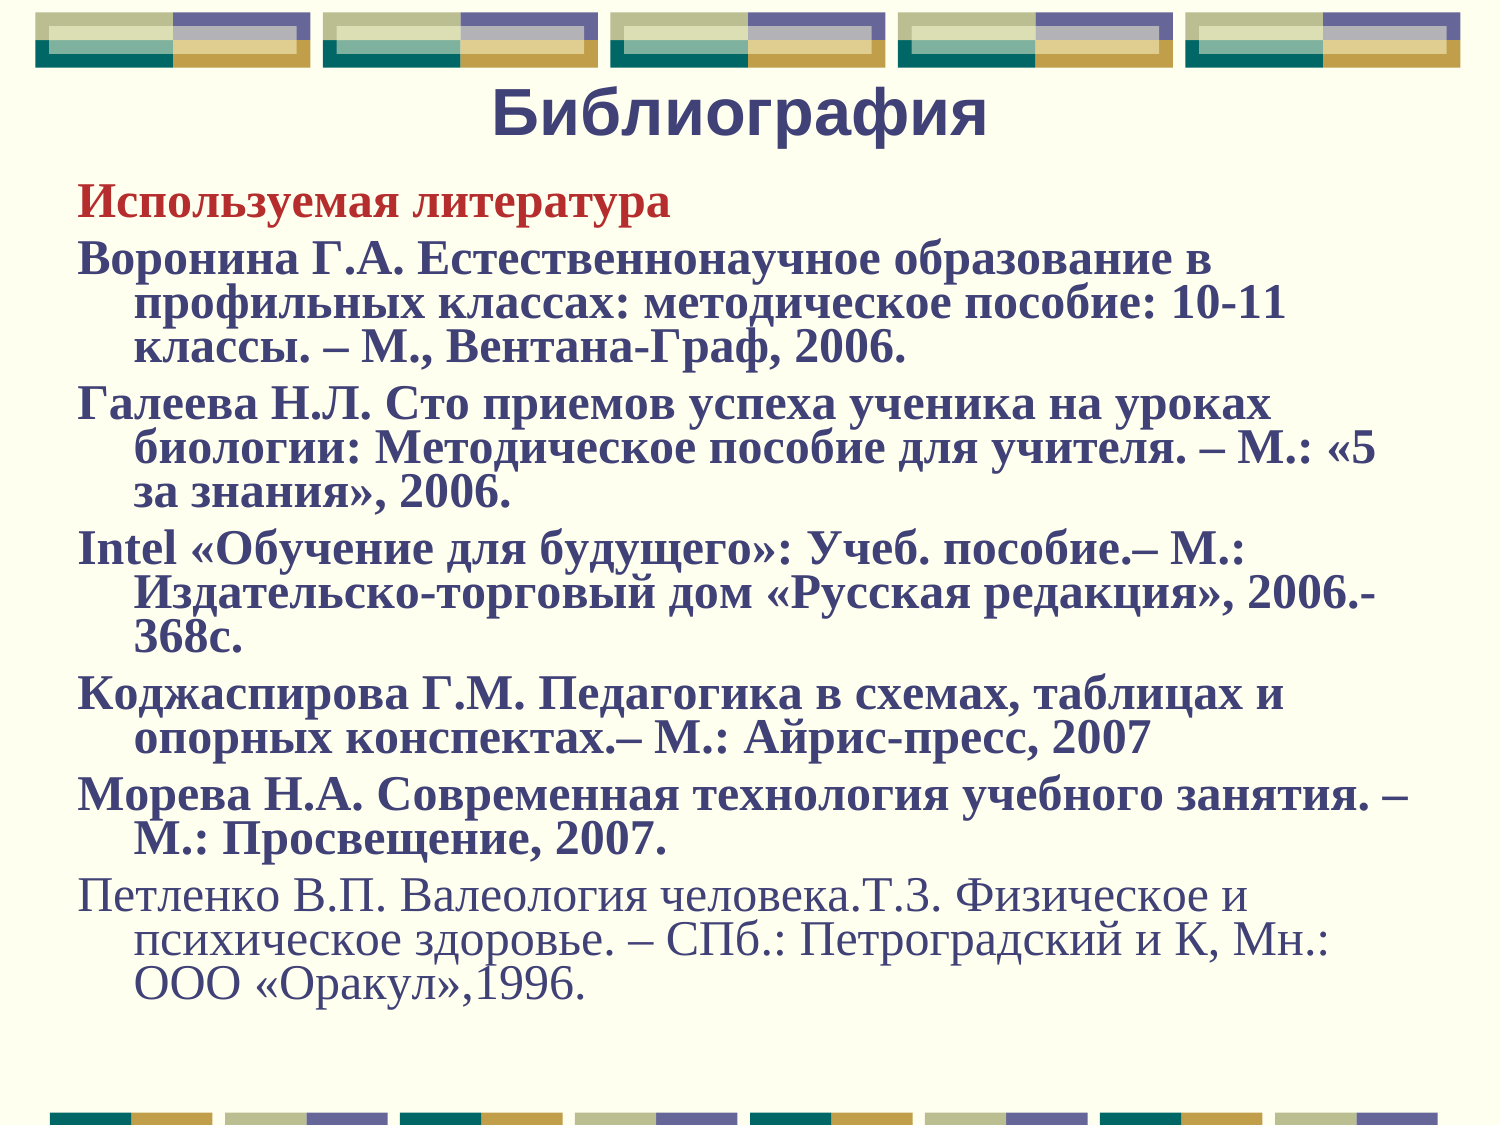

Библиография
# Используемая литература
Воронина Г.А. Естественнонаучное образование в профильных классах: методическое пособие: 10-11 классы. – М., Вентана-Граф, 2006.
Галеева Н.Л. Сто приемов успеха ученика на уроках биологии: Методическое пособие для учителя. – М.: «5 за знания», 2006.
Intel «Обучение для будущего»: Учеб. пособие.– М.: Издательско-торговый дом «Русская редакция», 2006.-368с.
Коджаспирова Г.М. Педагогика в схемах, таблицах и опорных конспектах.– М.: Айрис-пресс, 2007
Морева Н.А. Современная технология учебного занятия. – М.: Просвещение, 2007.
Петленко В.П. Валеология человека.Т.3. Физическое и психическое здоровье. – СПб.: Петроградский и К, Мн.: ООО «Оракул»,1996.